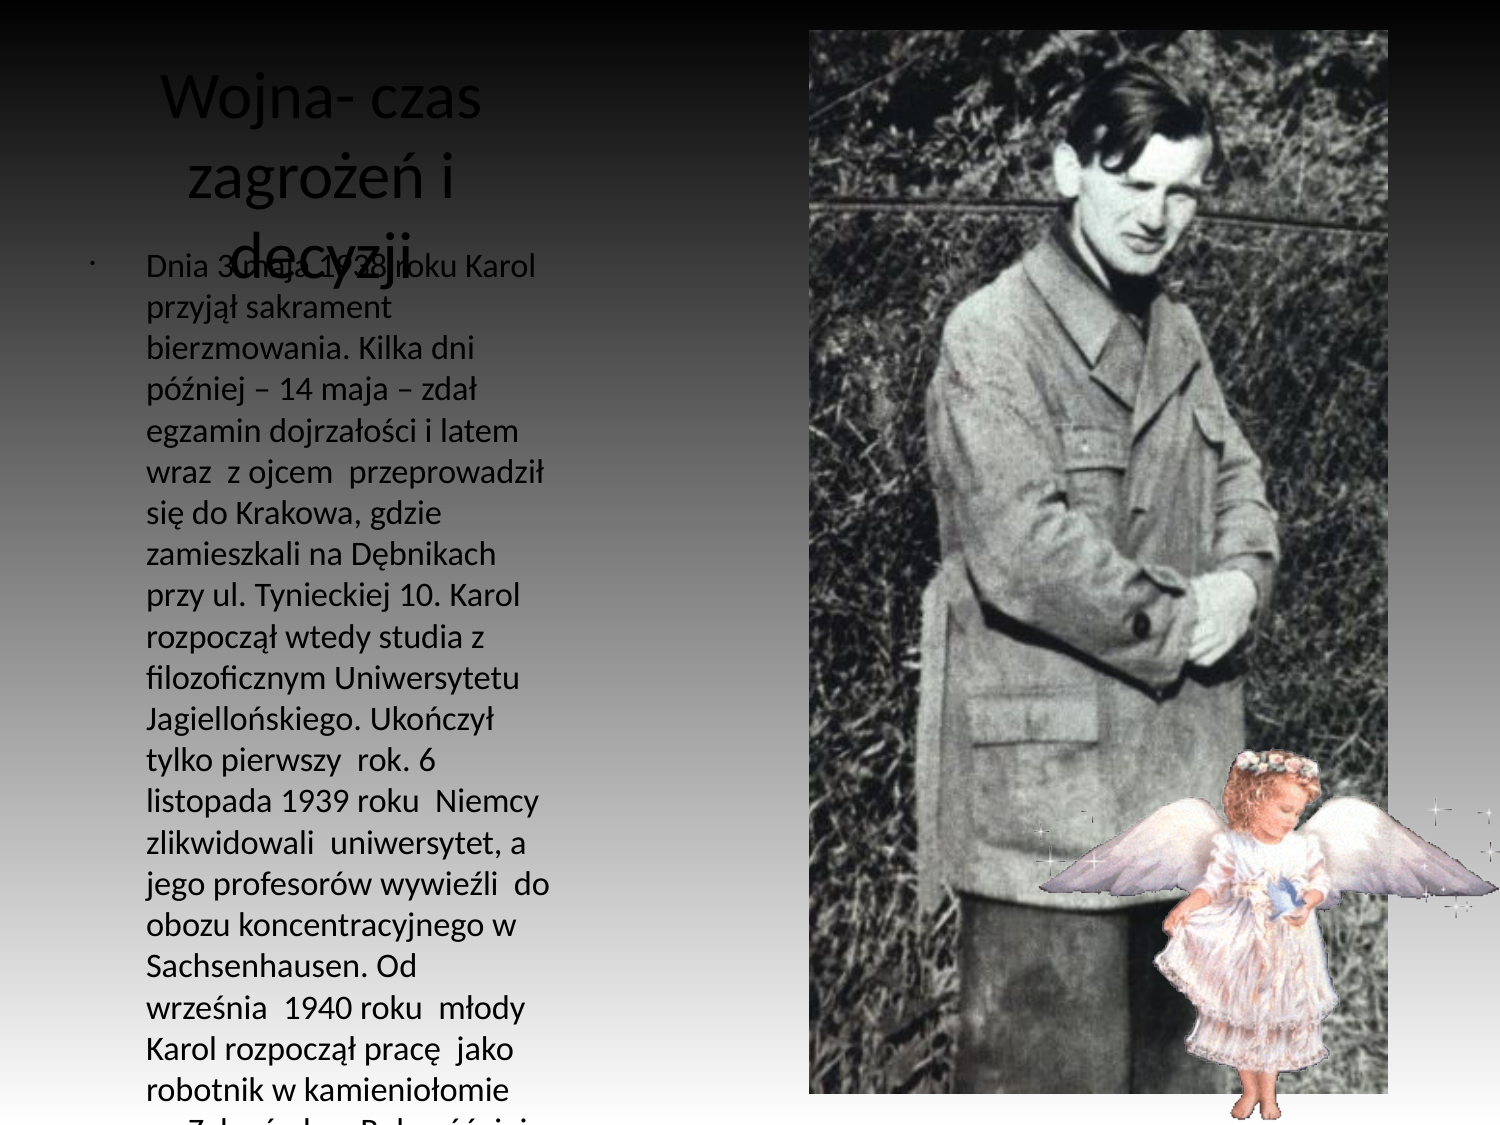

Wojna- czas zagrożeń i decyzji
# Dnia 3 maja 1938 roku Karol przyjął sakrament bierzmowania. Kilka dni później – 14 maja – zdał egzamin dojrzałości i latem wraz z ojcem przeprowadził się do Krakowa, gdzie zamieszkali na Dębnikach przy ul. Tynieckiej 10. Karol rozpoczął wtedy studia z filozoficznym Uniwersytetu Jagiellońskiego. Ukończył tylko pierwszy rok. 6 listopada 1939 roku Niemcy zlikwidowali uniwersytet, a jego profesorów wywieźli do obozu koncentracyjnego w Sachsenhausen. Od września 1940 roku młody Karol rozpoczął pracę jako robotnik w kamieniołomie na Zakrzówku. Rok później przyszedł do oczyszczalni wody w fabryce sody Solvay w Borku Fałęckim w Krakowie